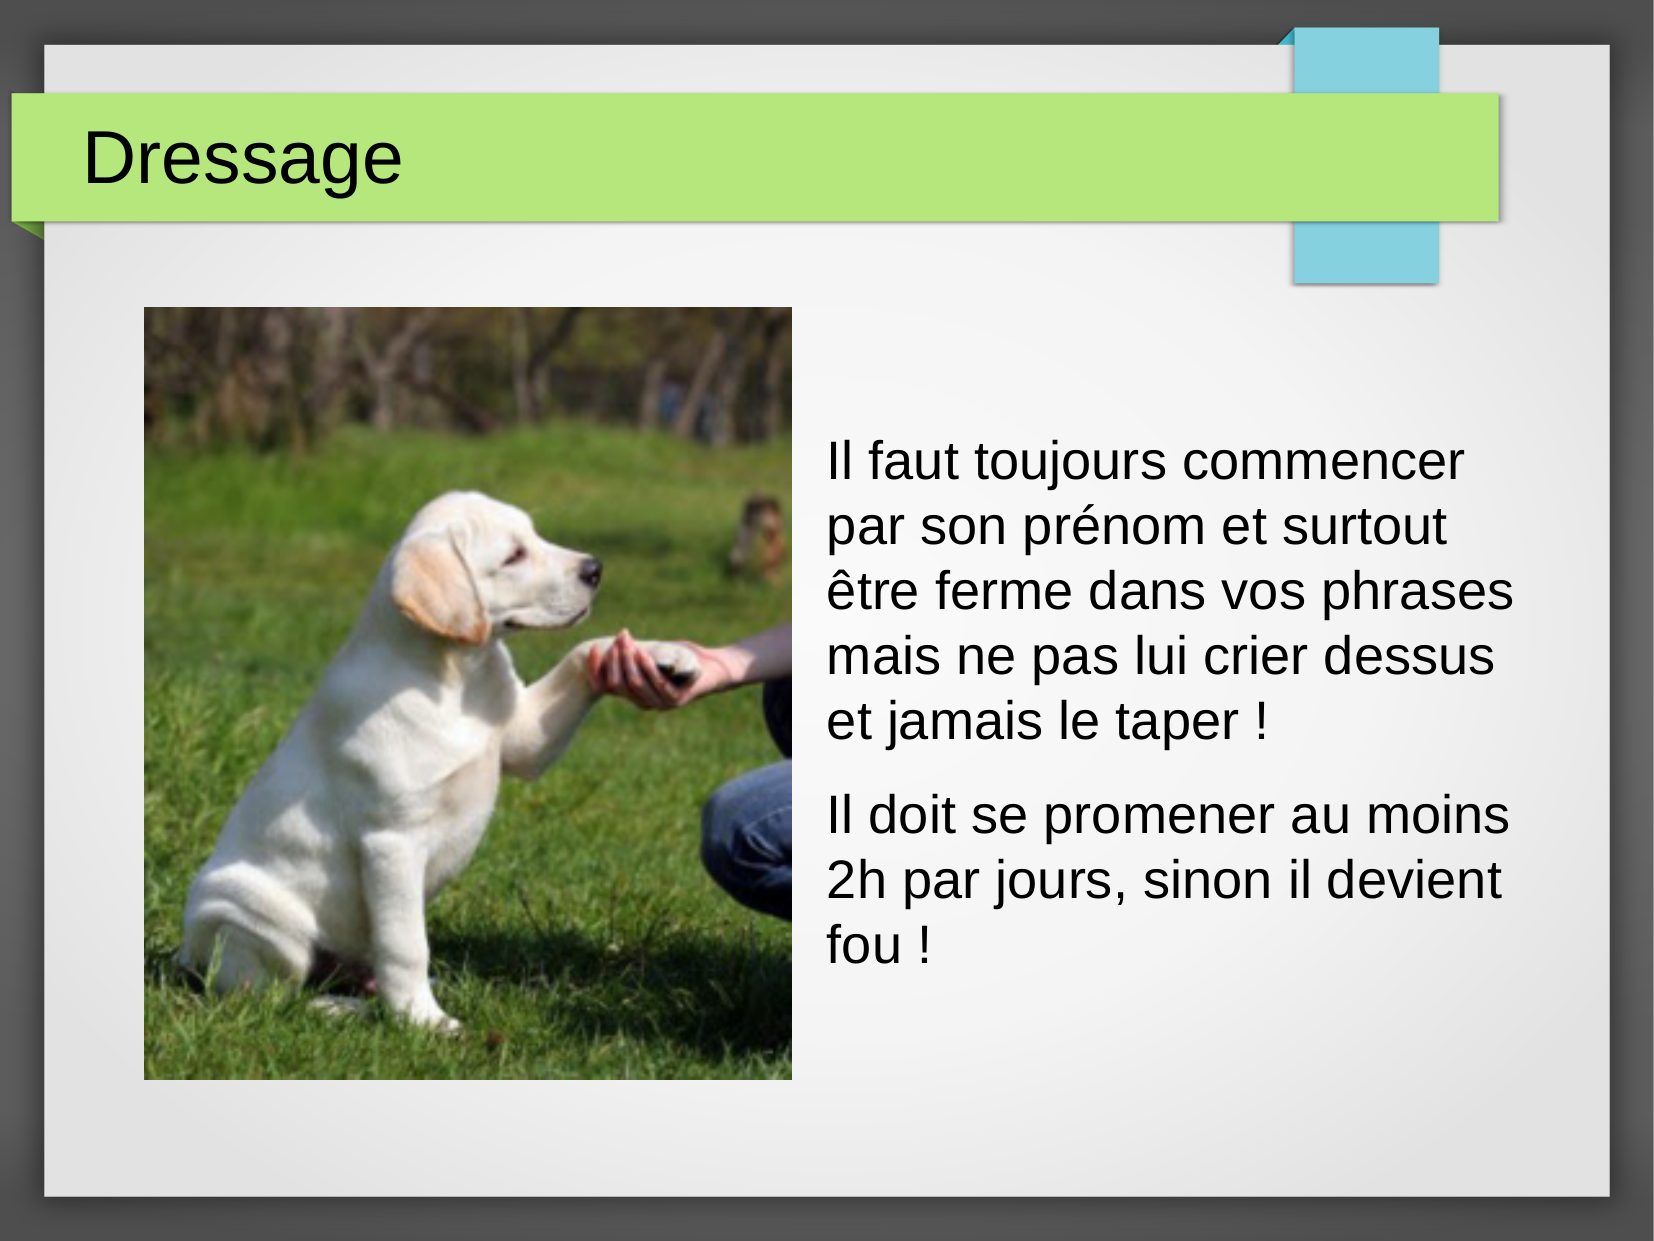

# Dressage
Il faut toujours commencer par son prénom et surtout être ferme dans vos phrases mais ne pas lui crier dessus et jamais le taper !
Il doit se promener au moins 2h par jours, sinon il devient fou !